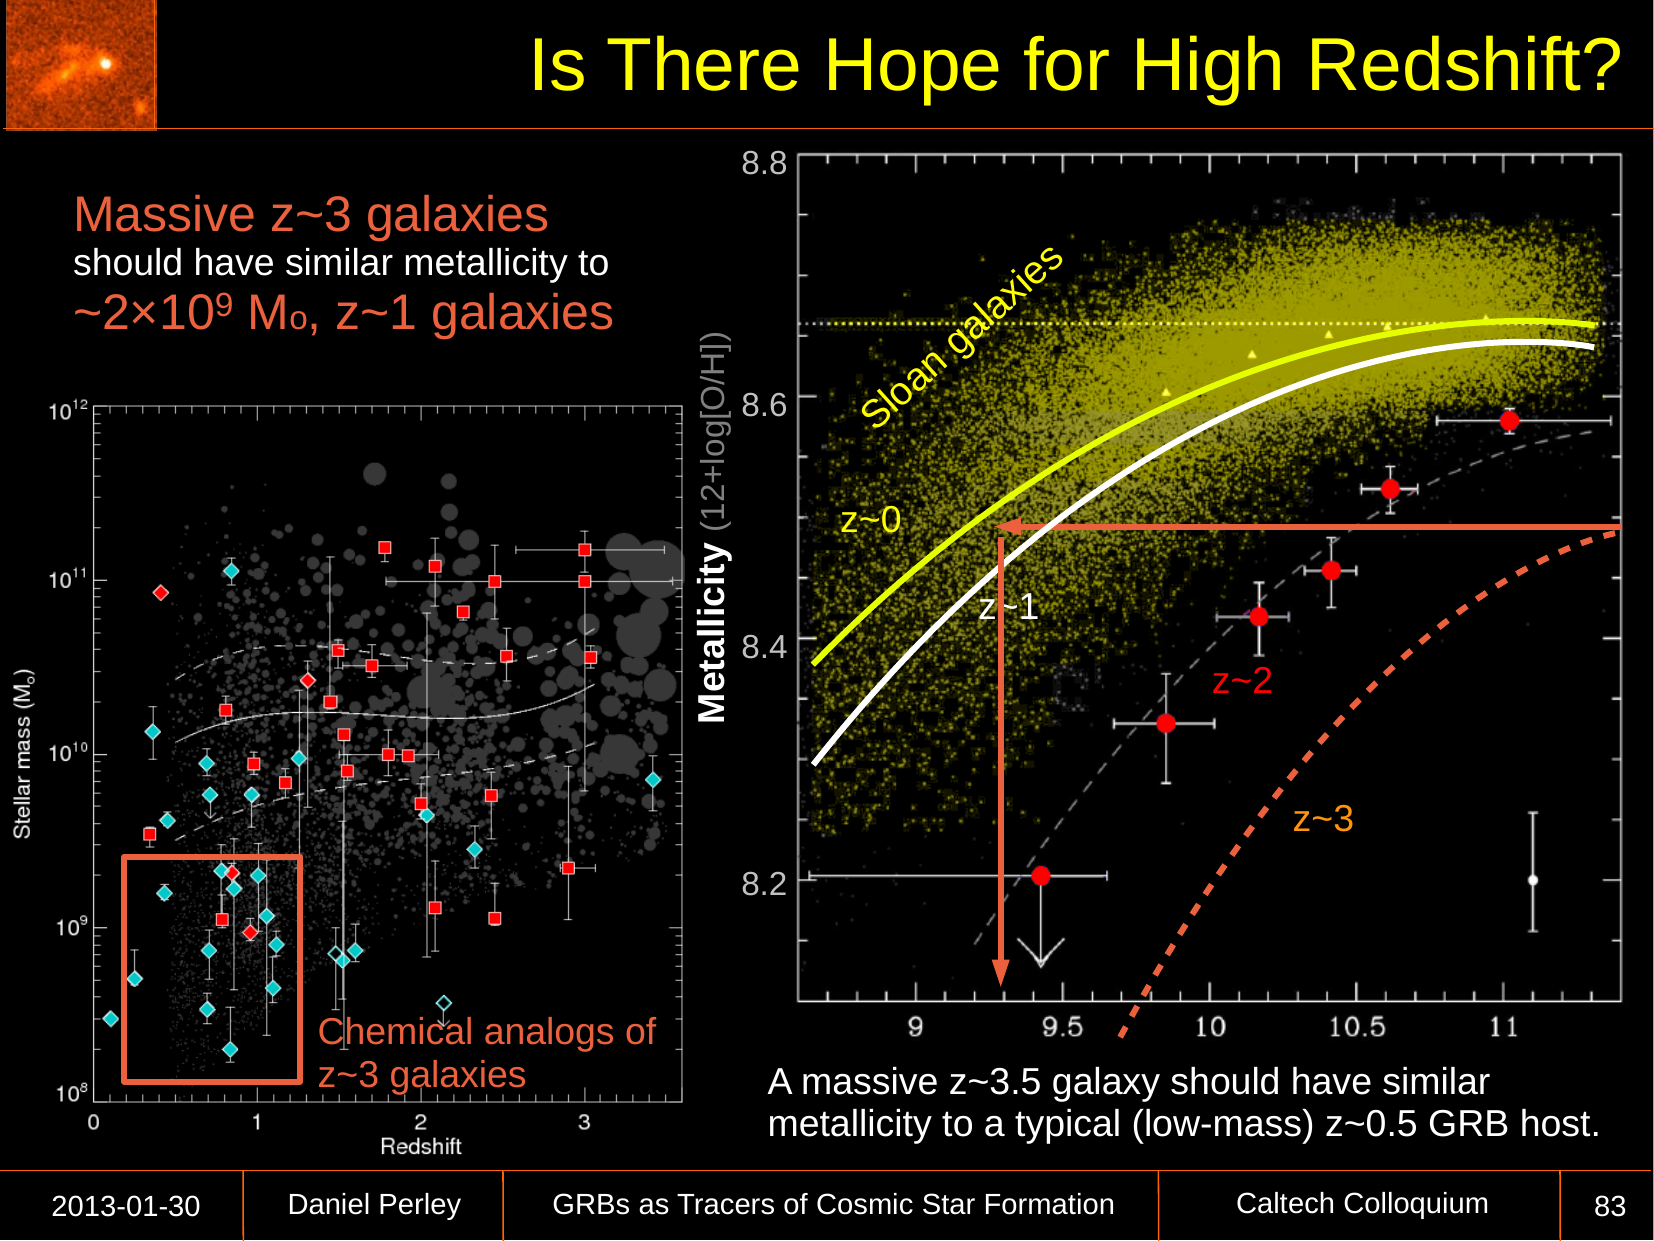

# Is There Hope for High Redshift?
8.8
Massive z~3 galaxies
should have similar metallicity to
~2×109 Mo, z~1 galaxies
Sloan galaxies
8.6
z~0
Metallicity (12+log[O/H])
z~1
8.4
z~2
z~3
8.2
Chemical analogs of z~3 galaxies
A massive z~3.5 galaxy should have similar metallicity to a typical (low-mass) z~0.5 GRB host.
2013-01-30
83